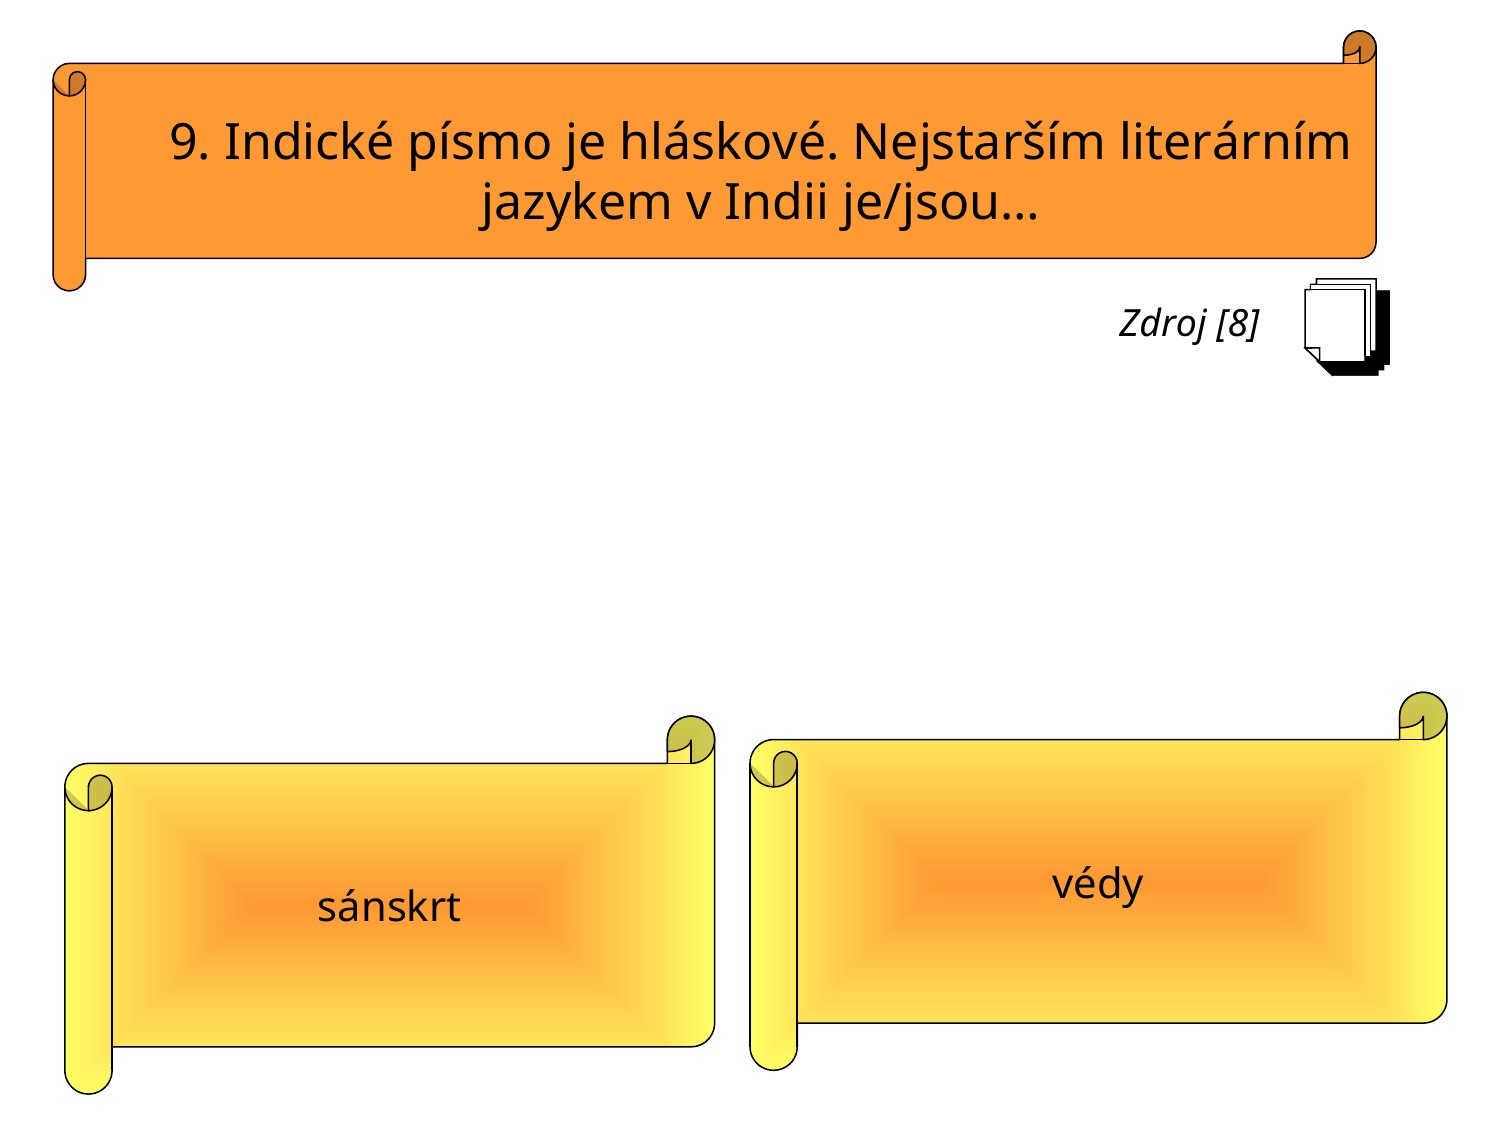

9. Indické písmo je hláskové. Nejstarším literárním jazykem v Indii je/jsou…
Zdroj [8]
védy
sánskrt